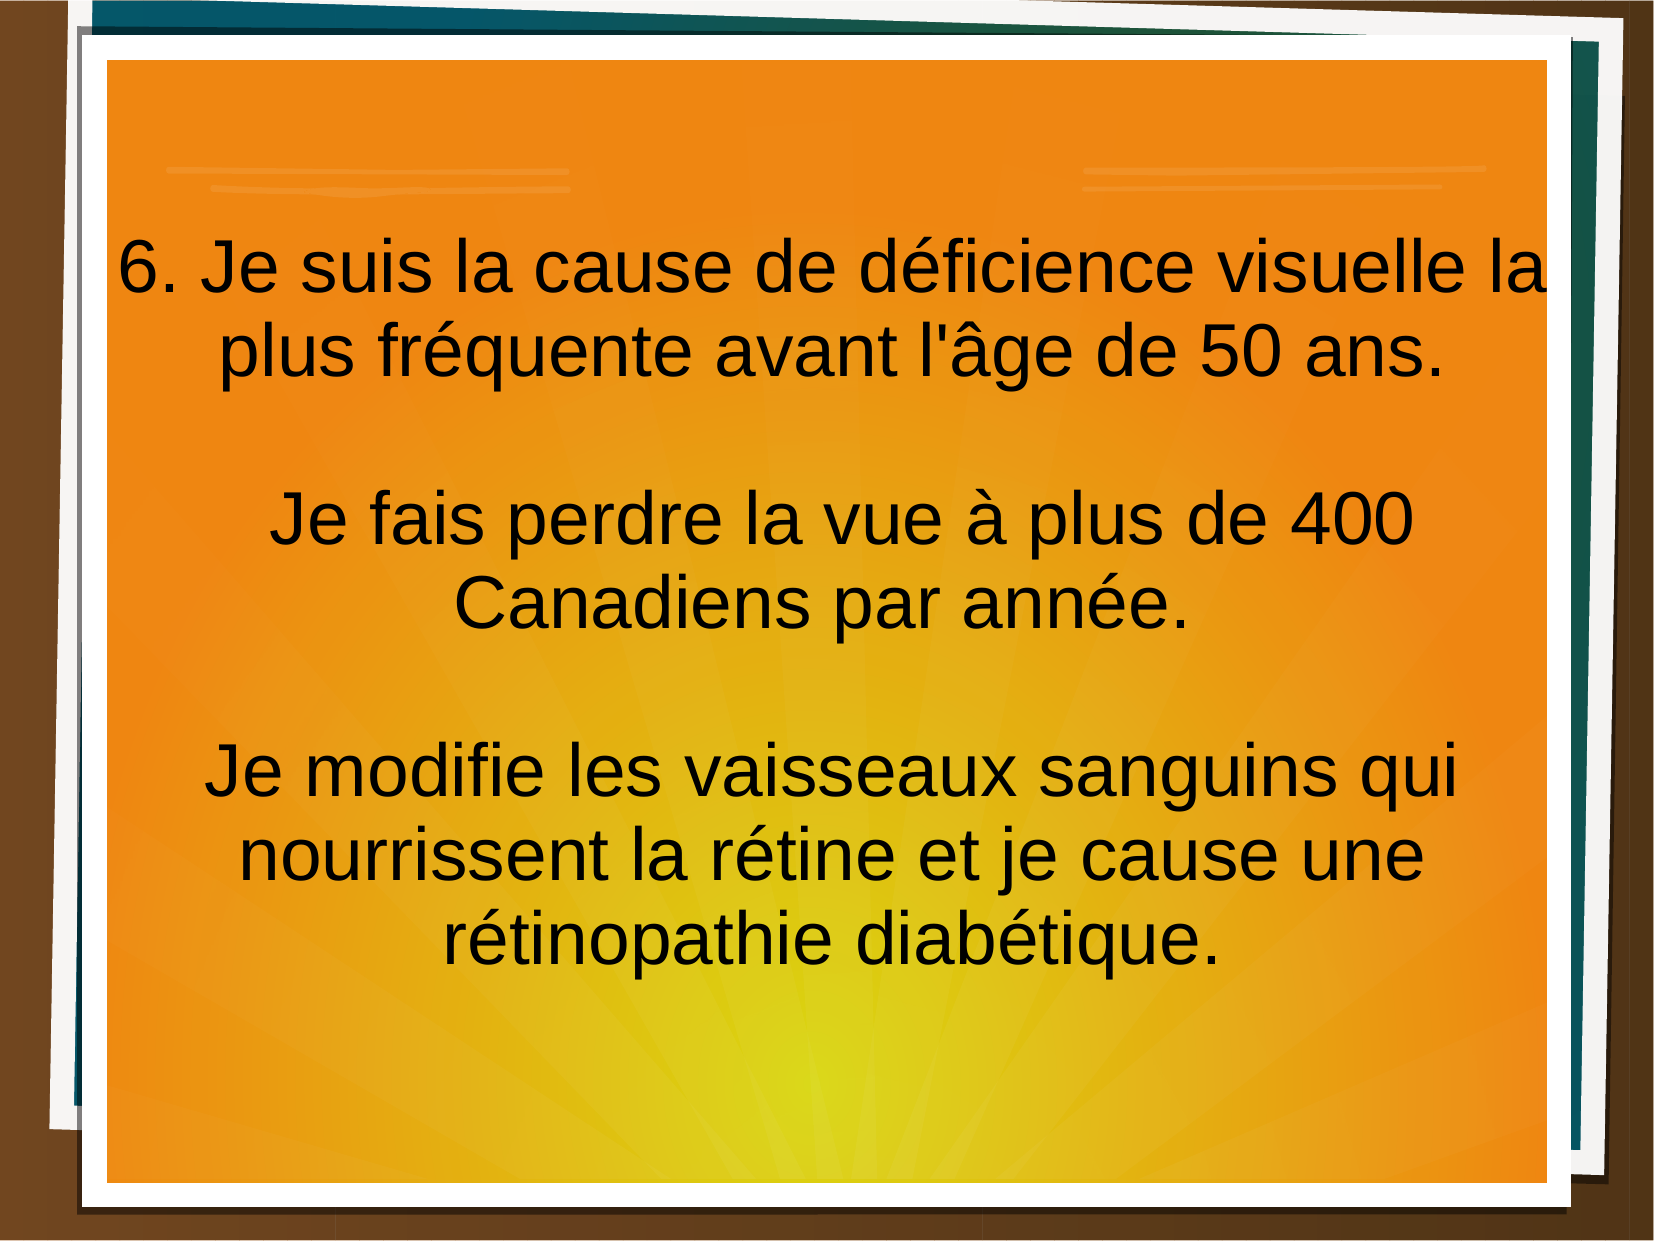

# 6. Je suis la cause de déficience visuelle la plus fréquente avant l'âge de 50 ans. Je fais perdre la vue à plus de 400 Canadiens par année. Je modifie les vaisseaux sanguins qui nourrissent la rétine et je cause une rétinopathie diabétique.